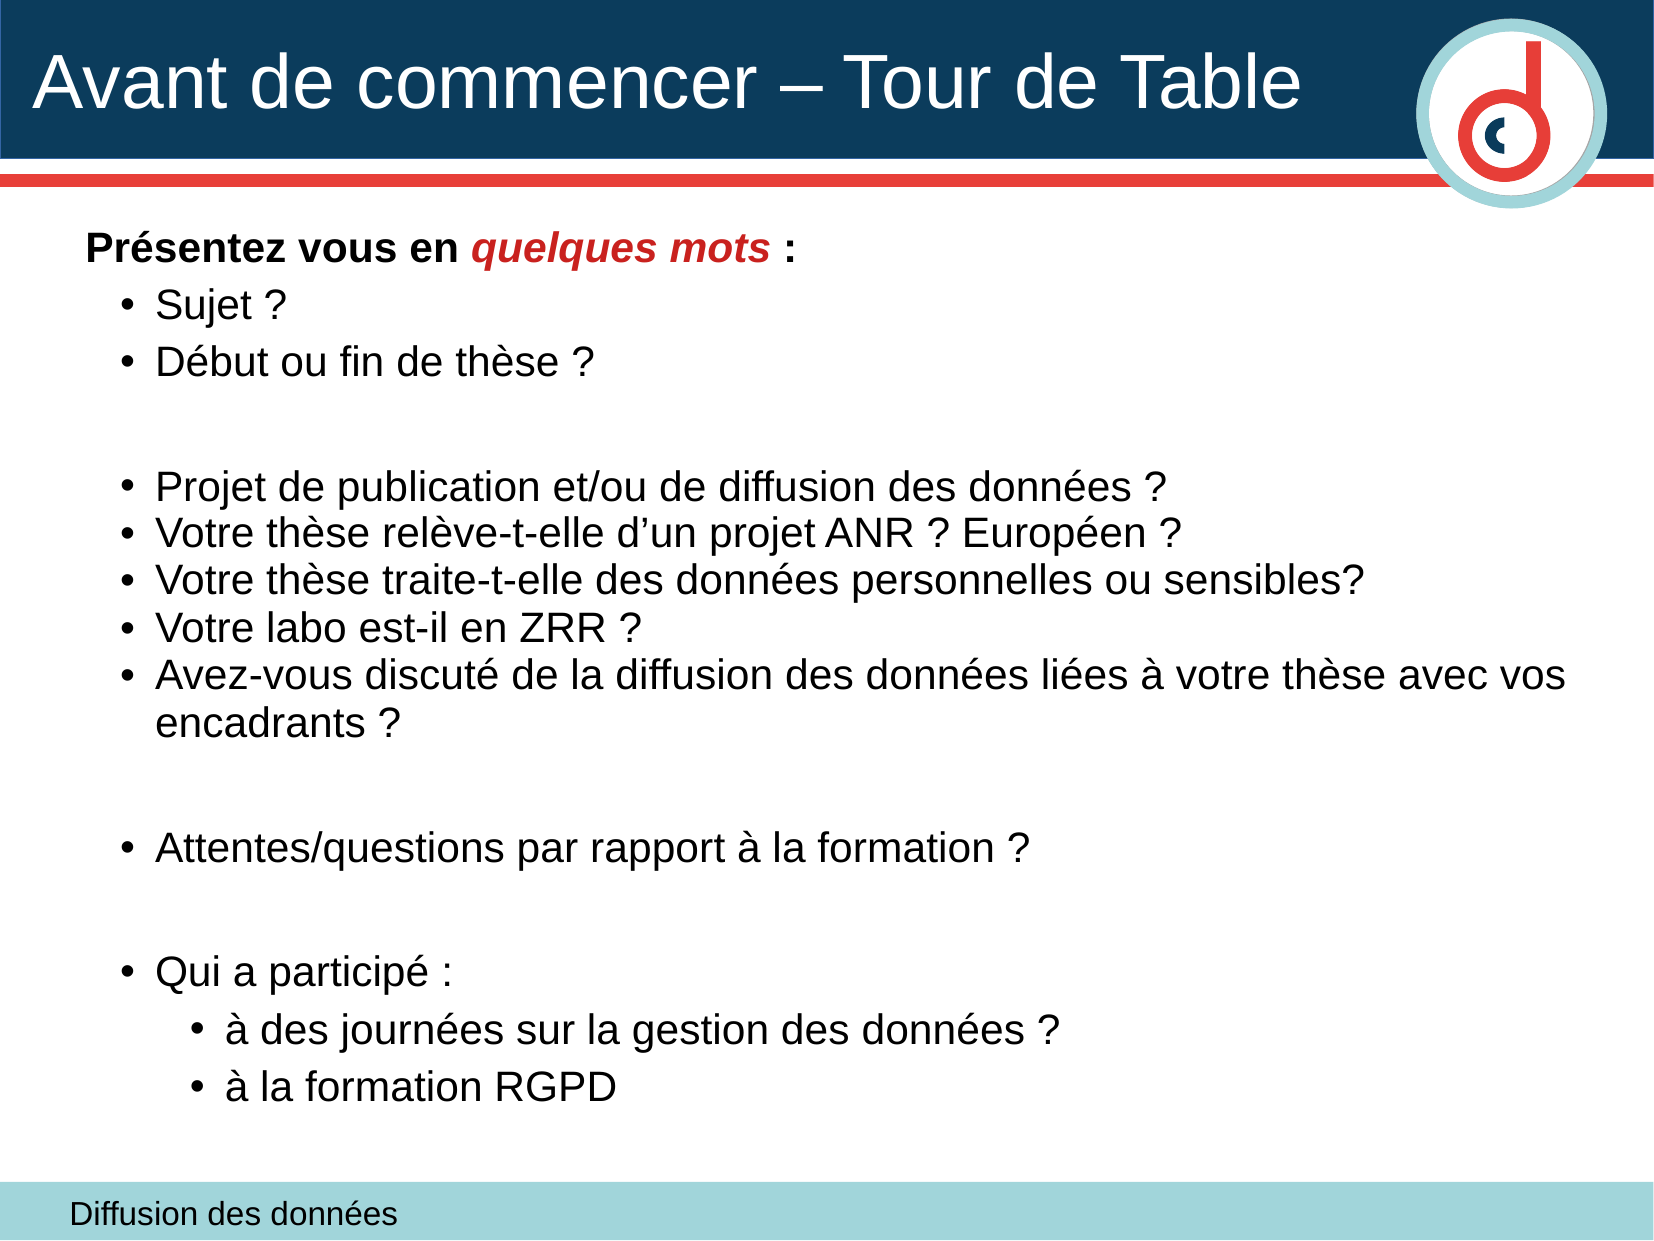

# Avant de commencer – Tour de Table
Présentez vous en quelques mots :
Sujet ?
Début ou fin de thèse ?
Projet de publication et/ou de diffusion des données ?
Votre thèse relève-t-elle d’un projet ANR ? Européen ?
Votre thèse traite-t-elle des données personnelles ou sensibles?
Votre labo est-il en ZRR ?
Avez-vous discuté de la diffusion des données liées à votre thèse avec vos encadrants ?
Attentes/questions par rapport à la formation ?
Qui a participé :
à des journées sur la gestion des données ?
à la formation RGPD
Diffusion des données